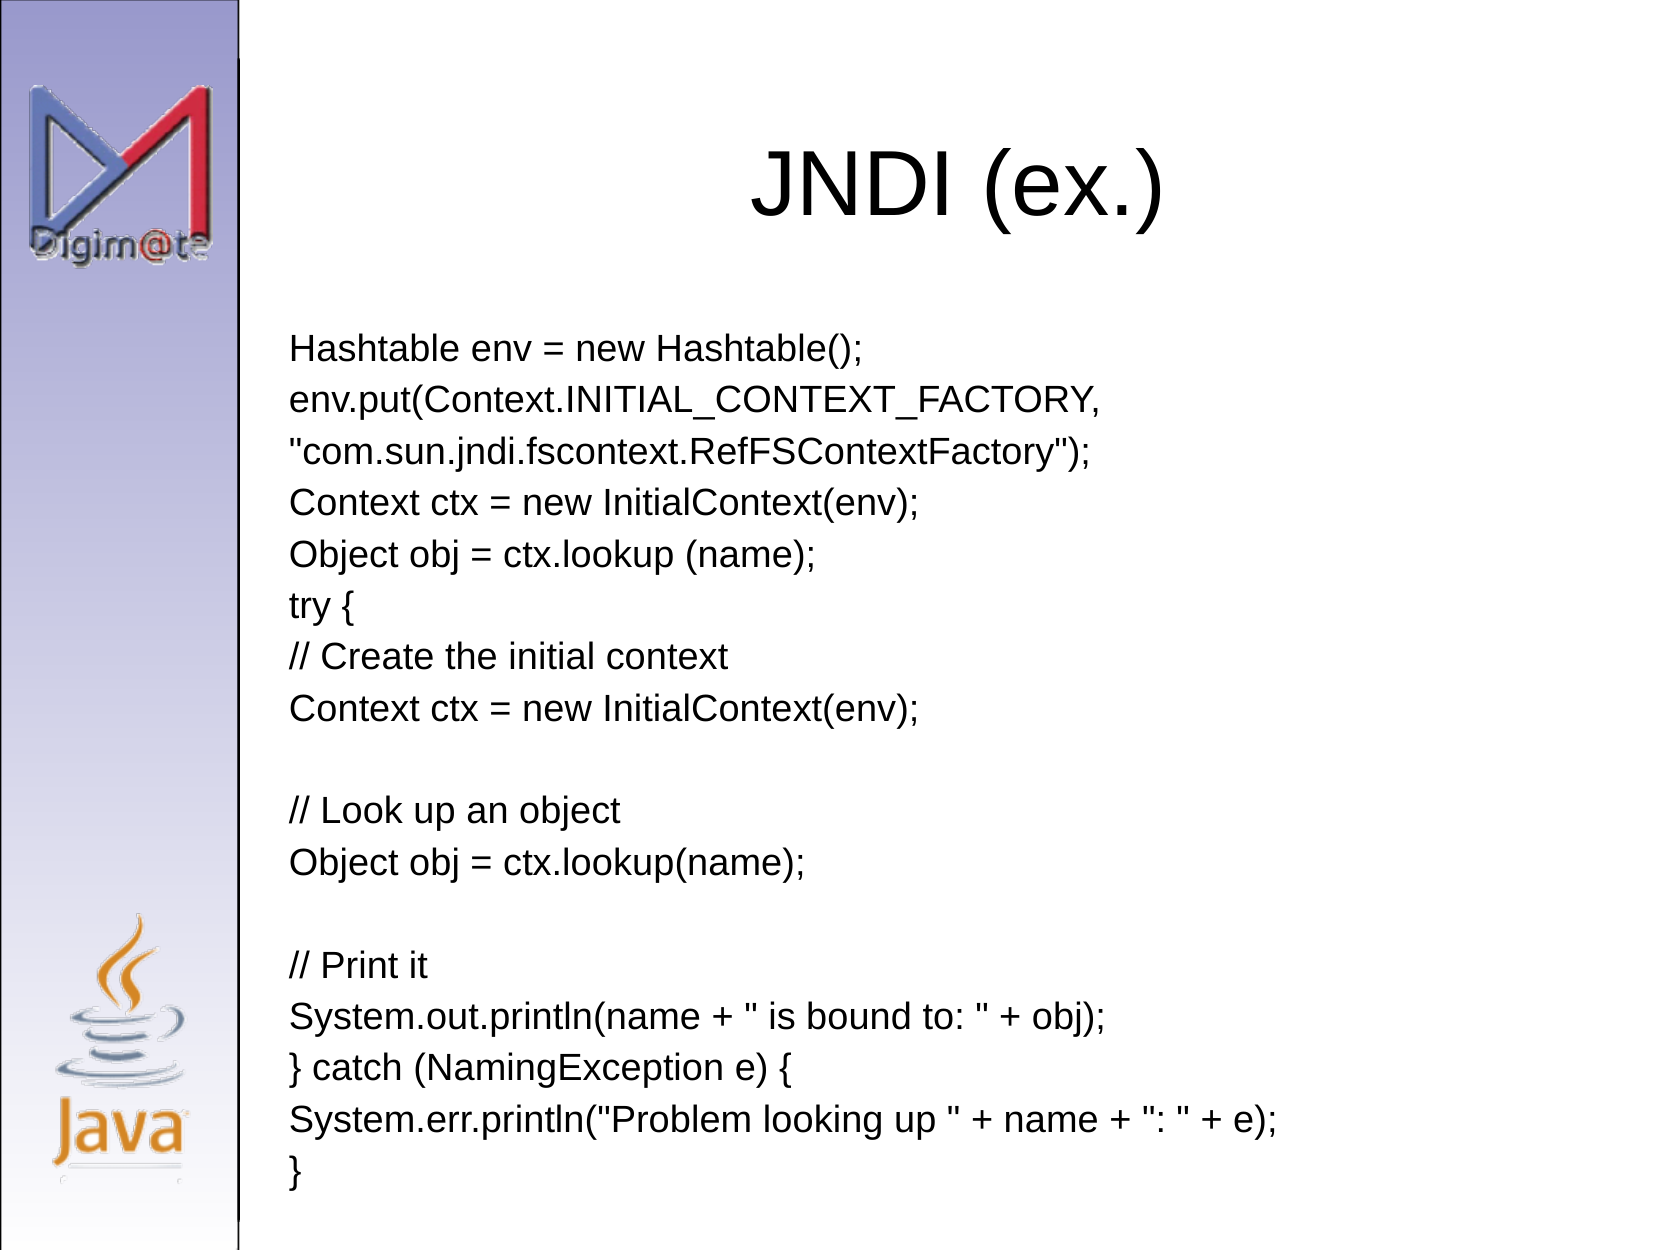

# JNDI (ex.)
Hashtable env = new Hashtable();
env.put(Context.INITIAL_CONTEXT_FACTORY,
"com.sun.jndi.fscontext.RefFSContextFactory");
Context ctx = new InitialContext(env);
Object obj = ctx.lookup (name);
try {
// Create the initial context
Context ctx = new InitialContext(env);
// Look up an object
Object obj = ctx.lookup(name);
// Print it
System.out.println(name + " is bound to: " + obj);
} catch (NamingException e) {
System.err.println("Problem looking up " + name + ": " + e);
}